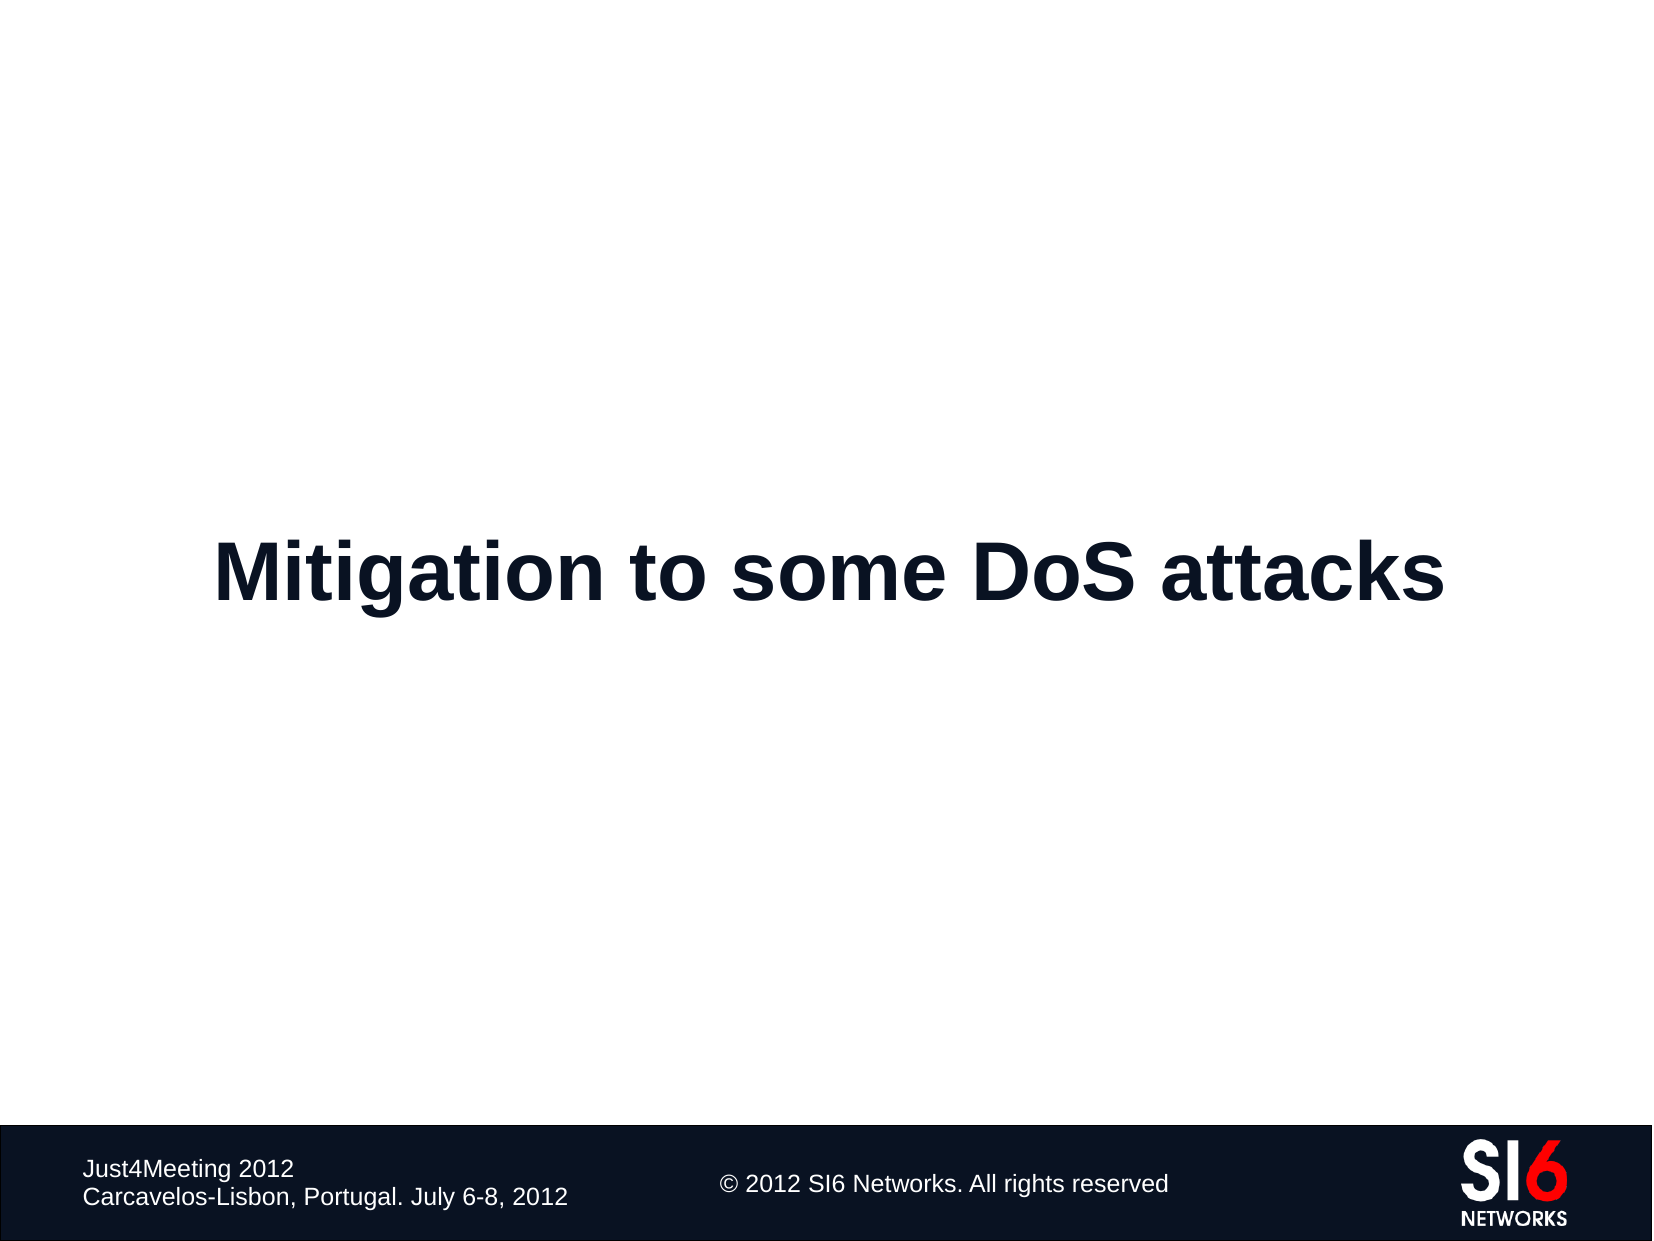

# Mitigation to some DoS attacks
44